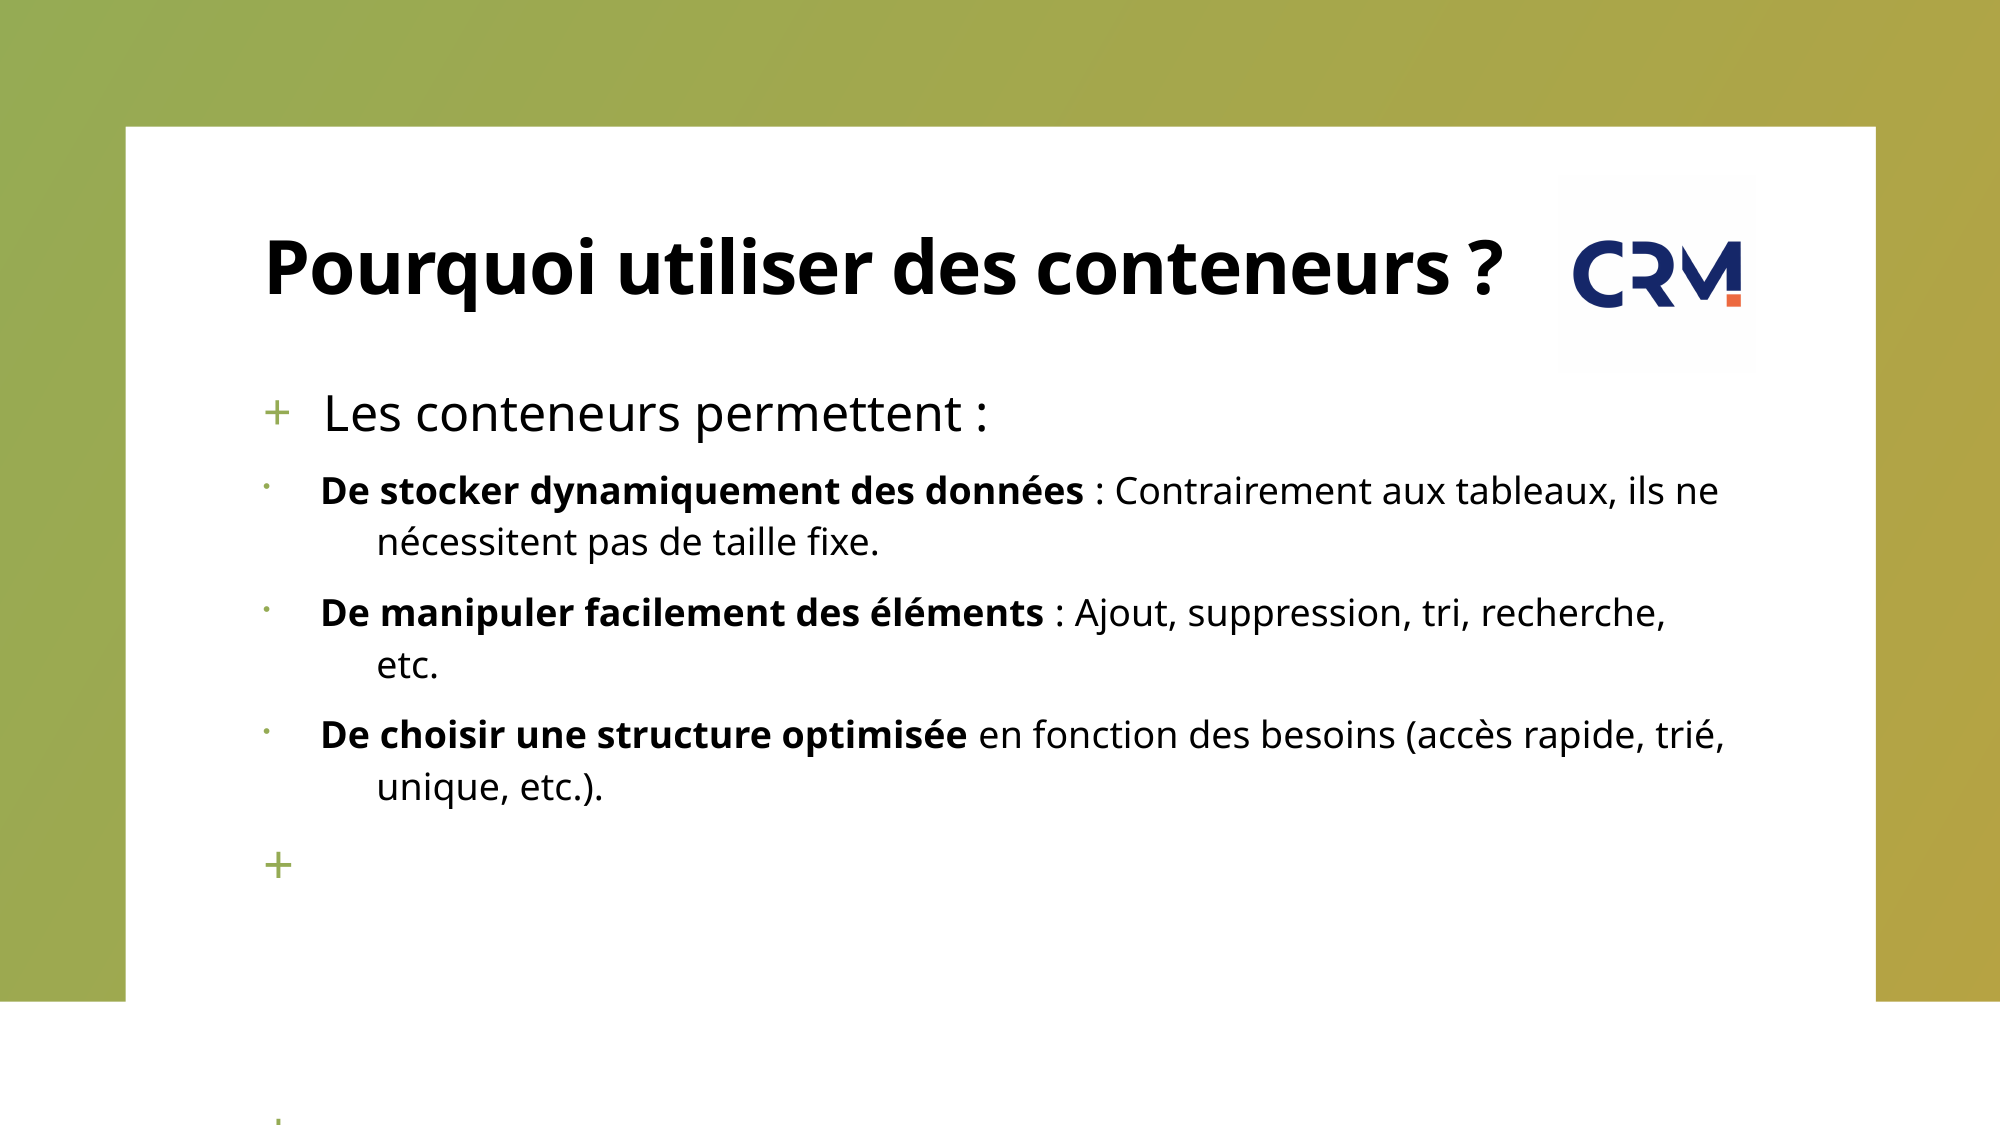

# Pourquoi utiliser des conteneurs ?
Les conteneurs permettent :
De stocker dynamiquement des données : Contrairement aux tableaux, ils ne nécessitent pas de taille fixe.
De manipuler facilement des éléments : Ajout, suppression, tri, recherche, etc.
De choisir une structure optimisée en fonction des besoins (accès rapide, trié, unique, etc.).